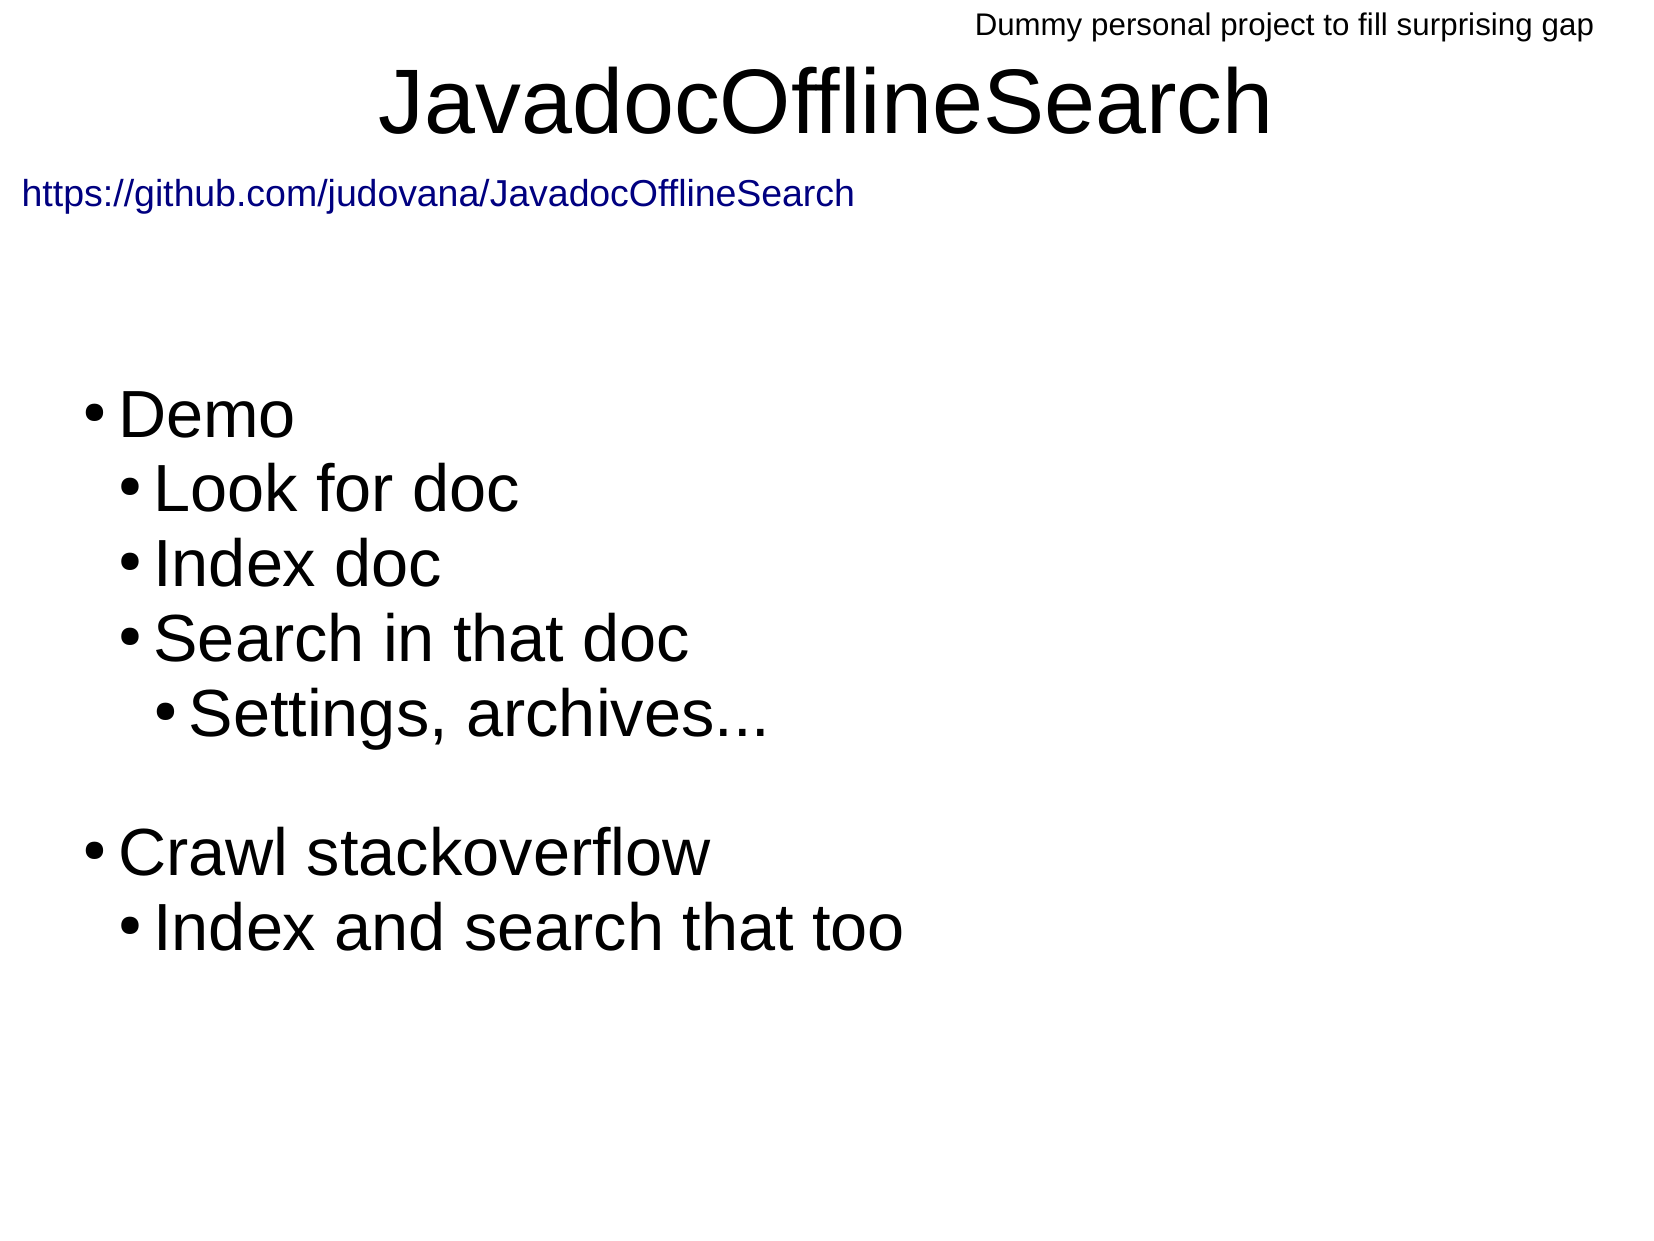

Dummy personal project to fill surprising gap
# JavadocOfflineSearch
https://github.com/judovana/JavadocOfflineSearch
Demo
Look for doc
Index doc
Search in that doc
Settings, archives...
Crawl stackoverflow
Index and search that too